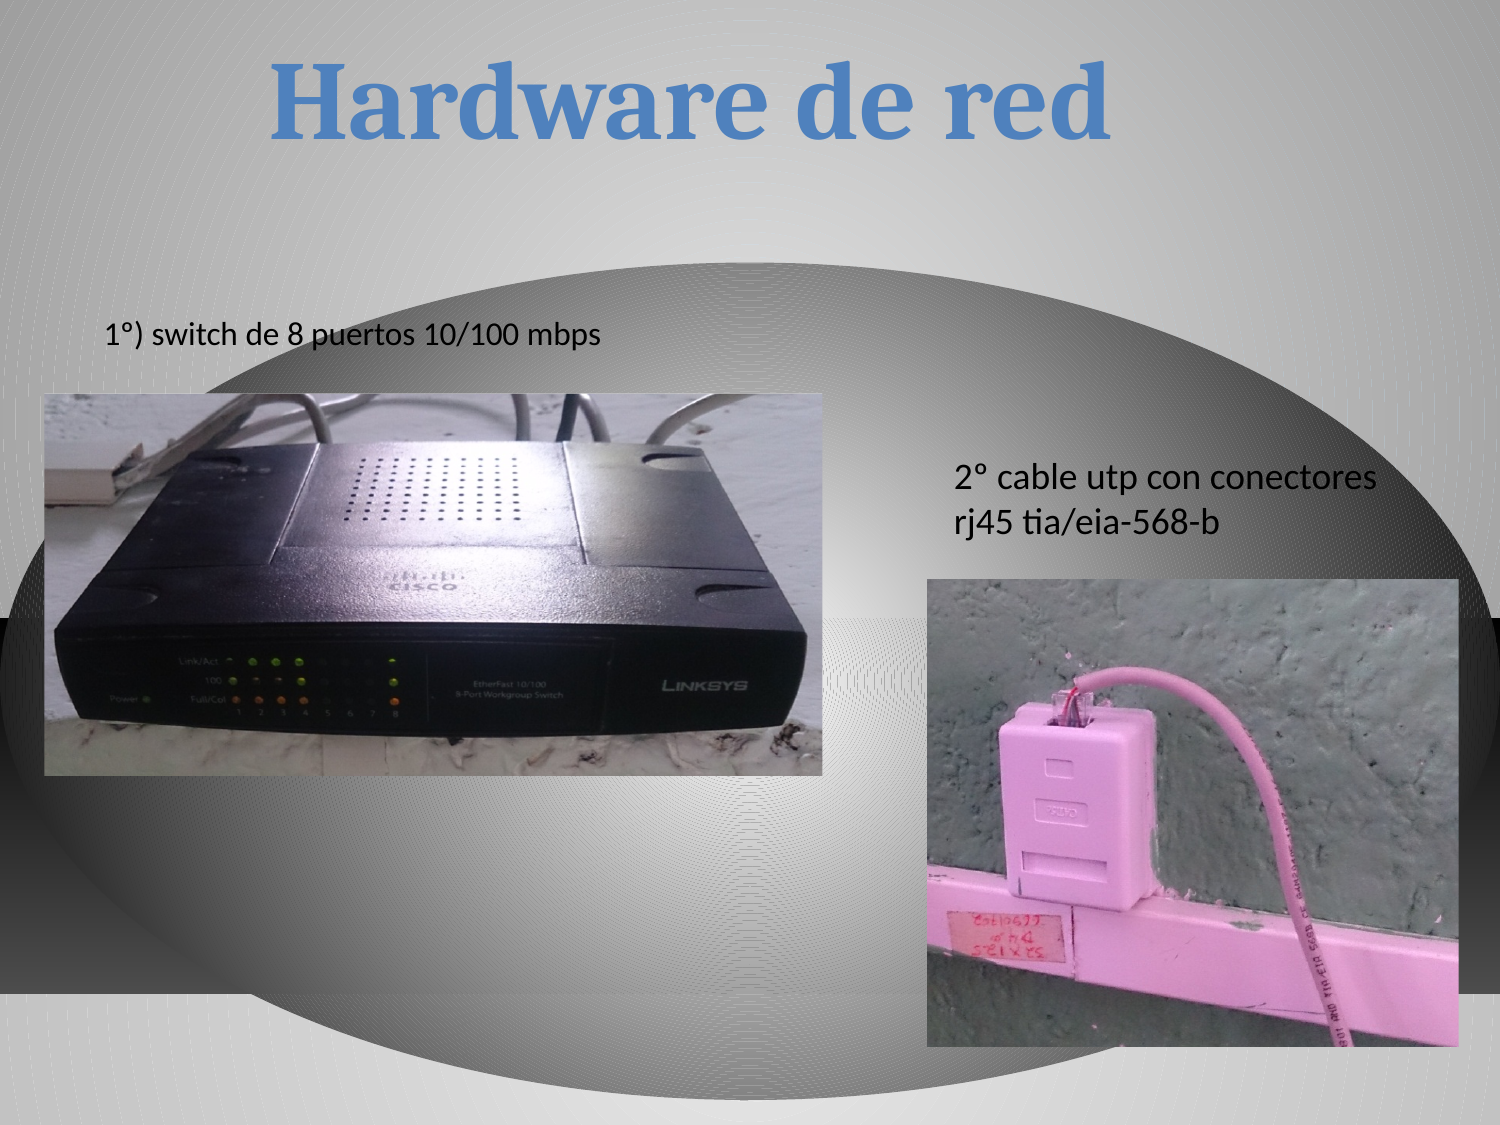

Hardware de red
1º) switch de 8 puertos 10/100 mbps
2º cable utp con conectores rj45 tia/eia-568-b